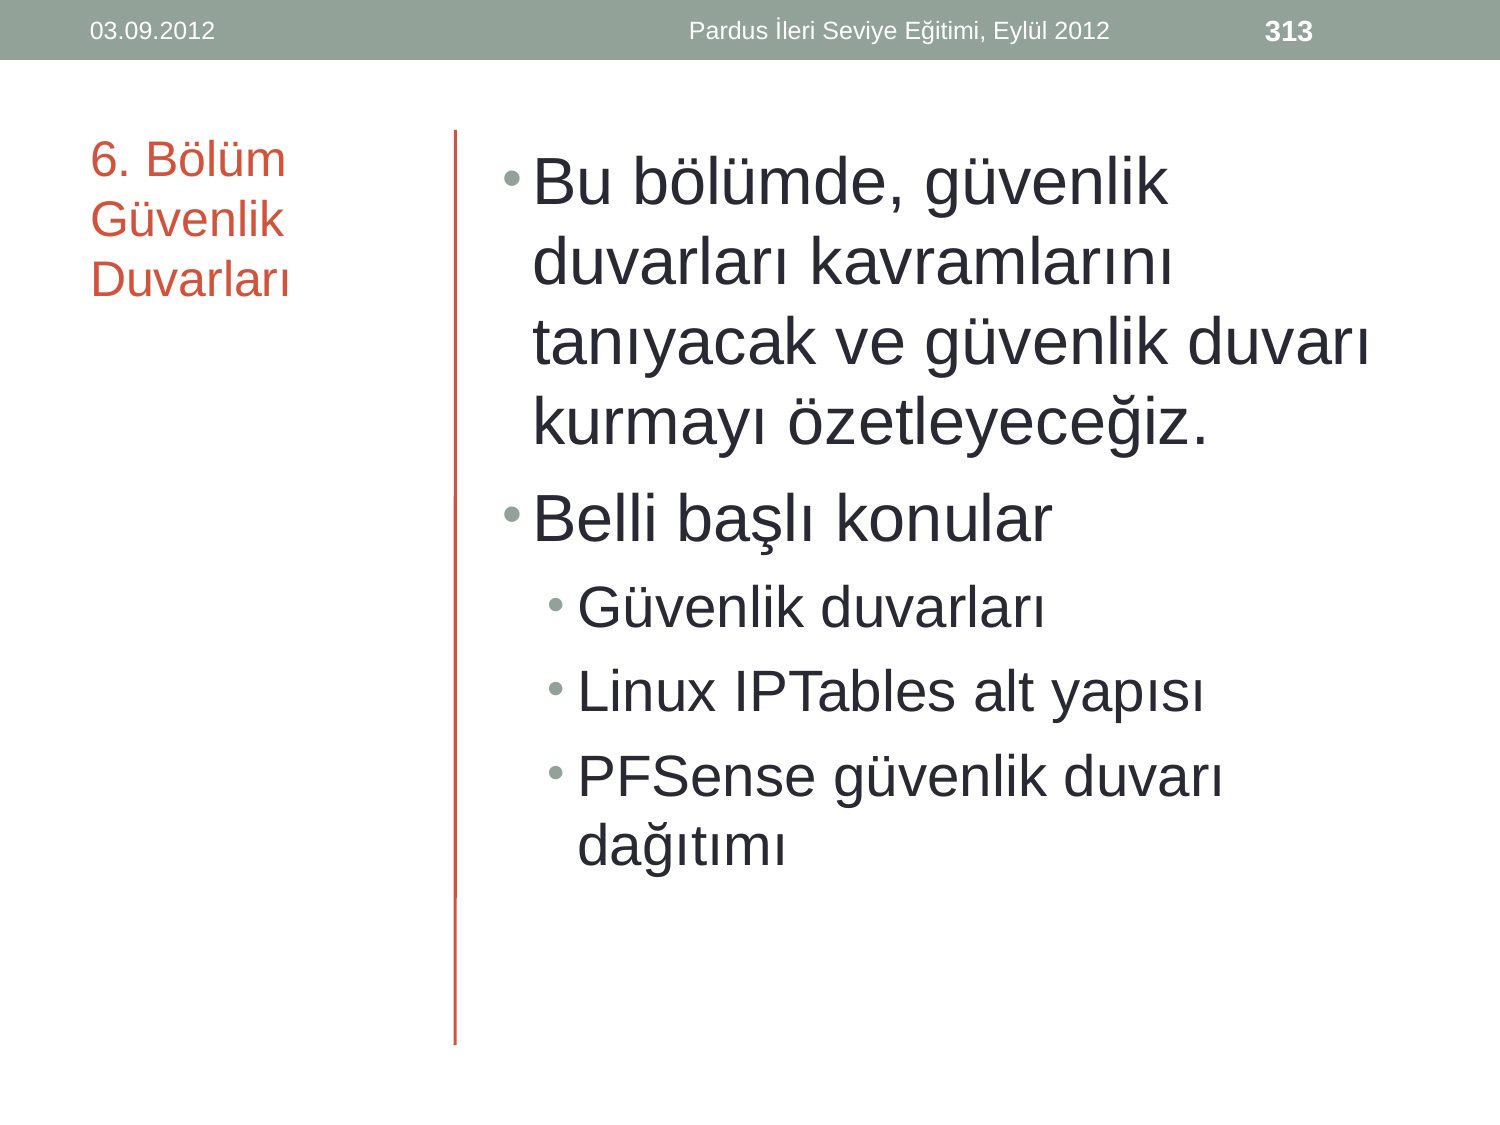

03.09.2012
Pardus İleri Seviye Eğitimi, Eylül 2012
# 6. Bölüm Güvenlik Duvarları
Bu bölümde, güvenlik duvarları kavramlarını tanıyacak ve güvenlik duvarı kurmayı özetleyeceğiz.
Belli başlı konular
Güvenlik duvarları
Linux IPTables alt yapısı
PFSense güvenlik duvarı dağıtımı